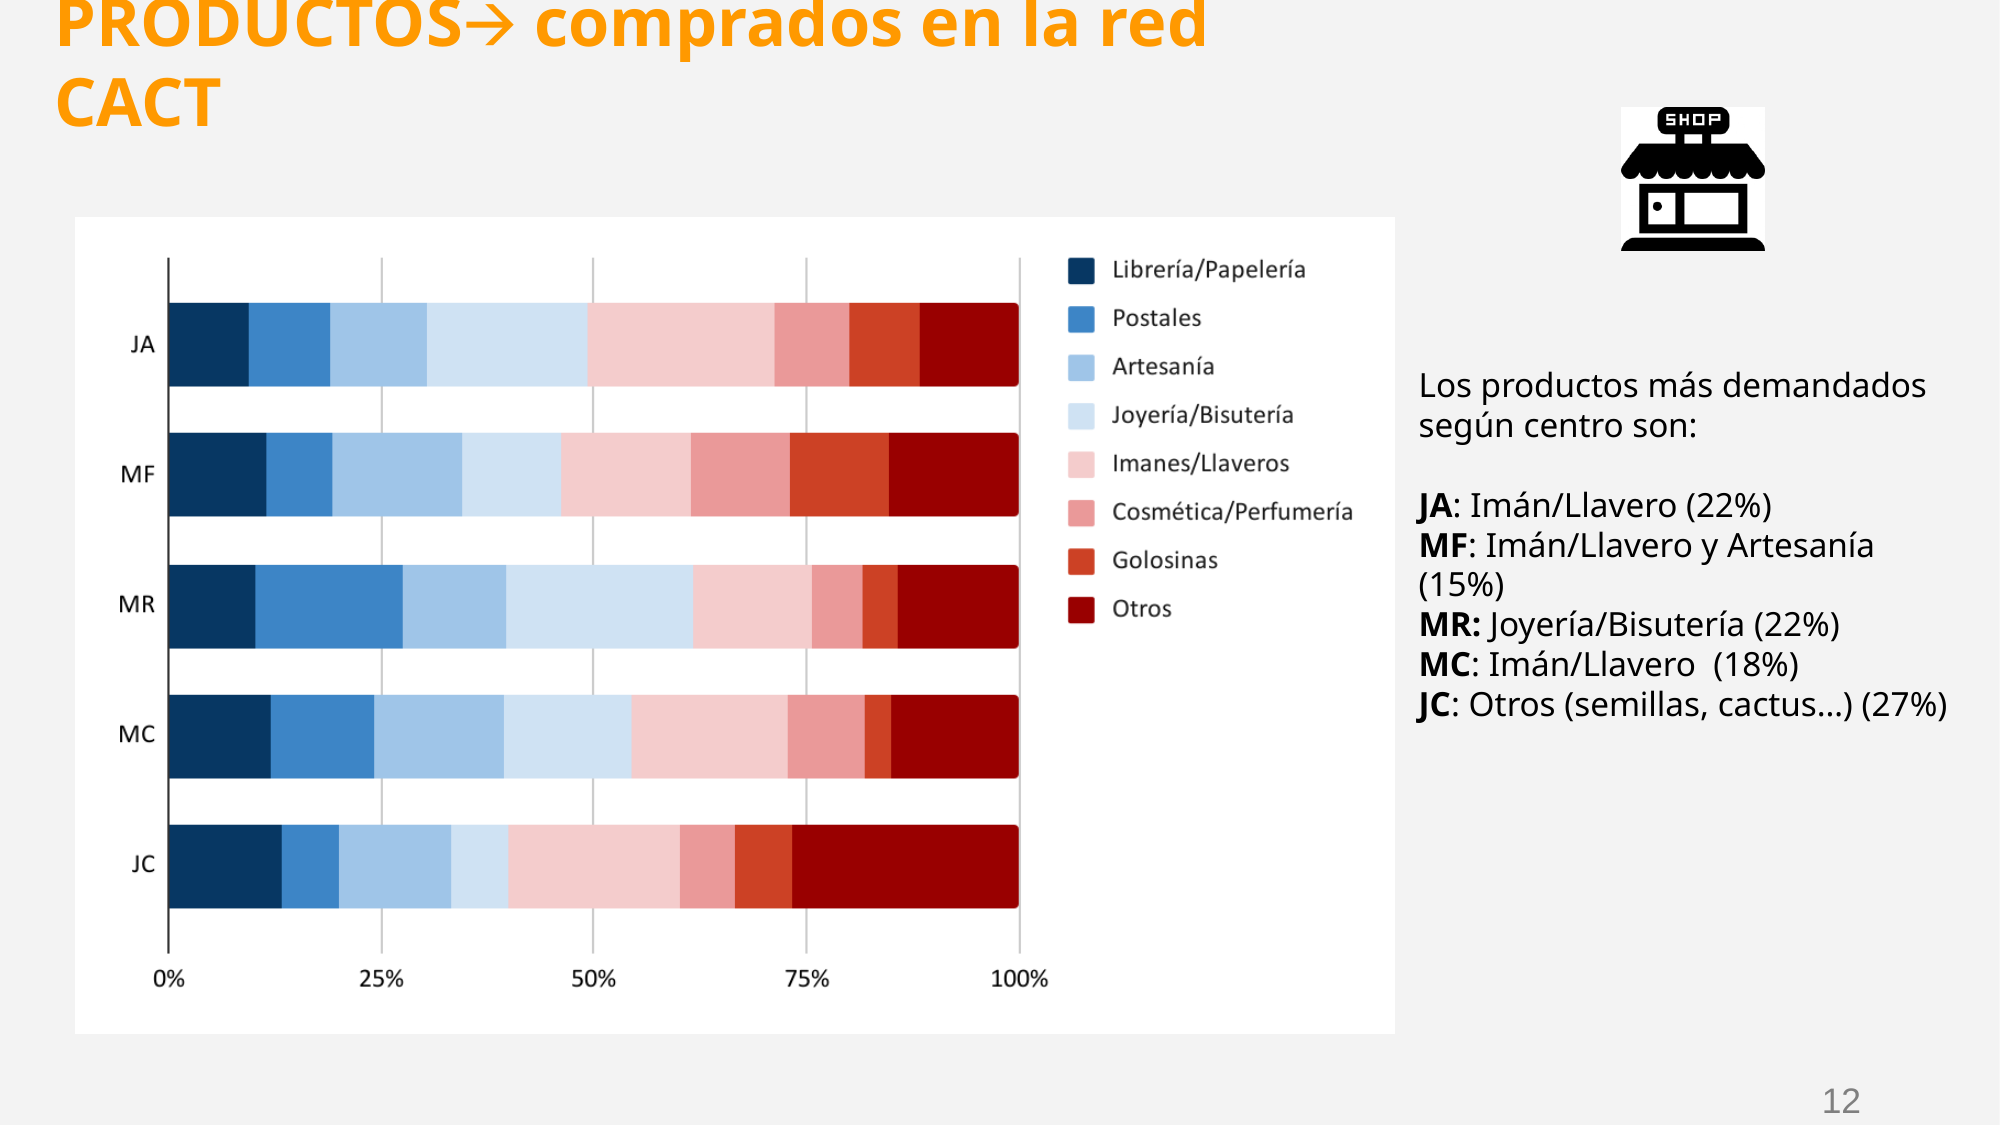

PRODUCTOS🡪 comprados en la red CACT
Los productos más demandados según centro son:
JA: Imán/Llavero (22%)
MF: Imán/Llavero y Artesanía (15%)
MR: Joyería/Bisutería (22%)
MC: Imán/Llavero (18%)
JC: Otros (semillas, cactus…) (27%)